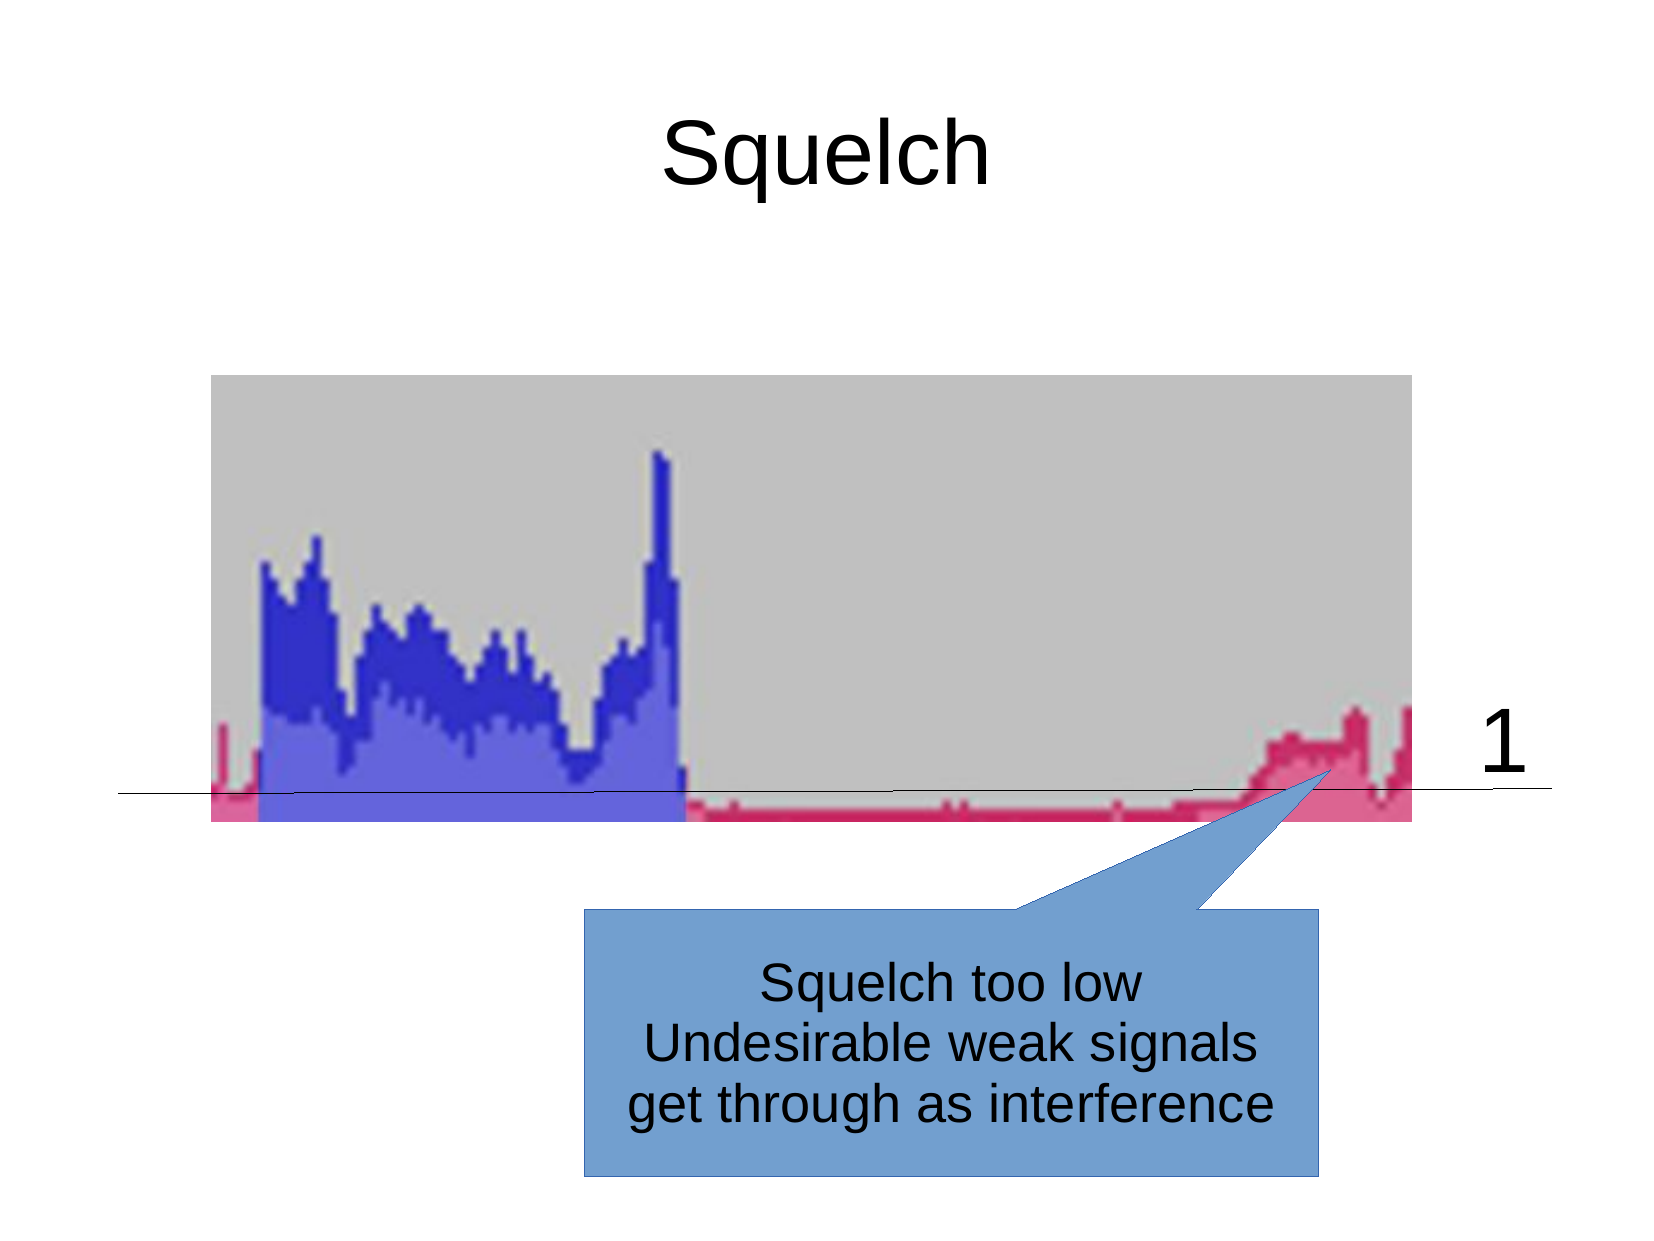

# Squelch
1
Squelch too low
Undesirable weak signals
get through as interference